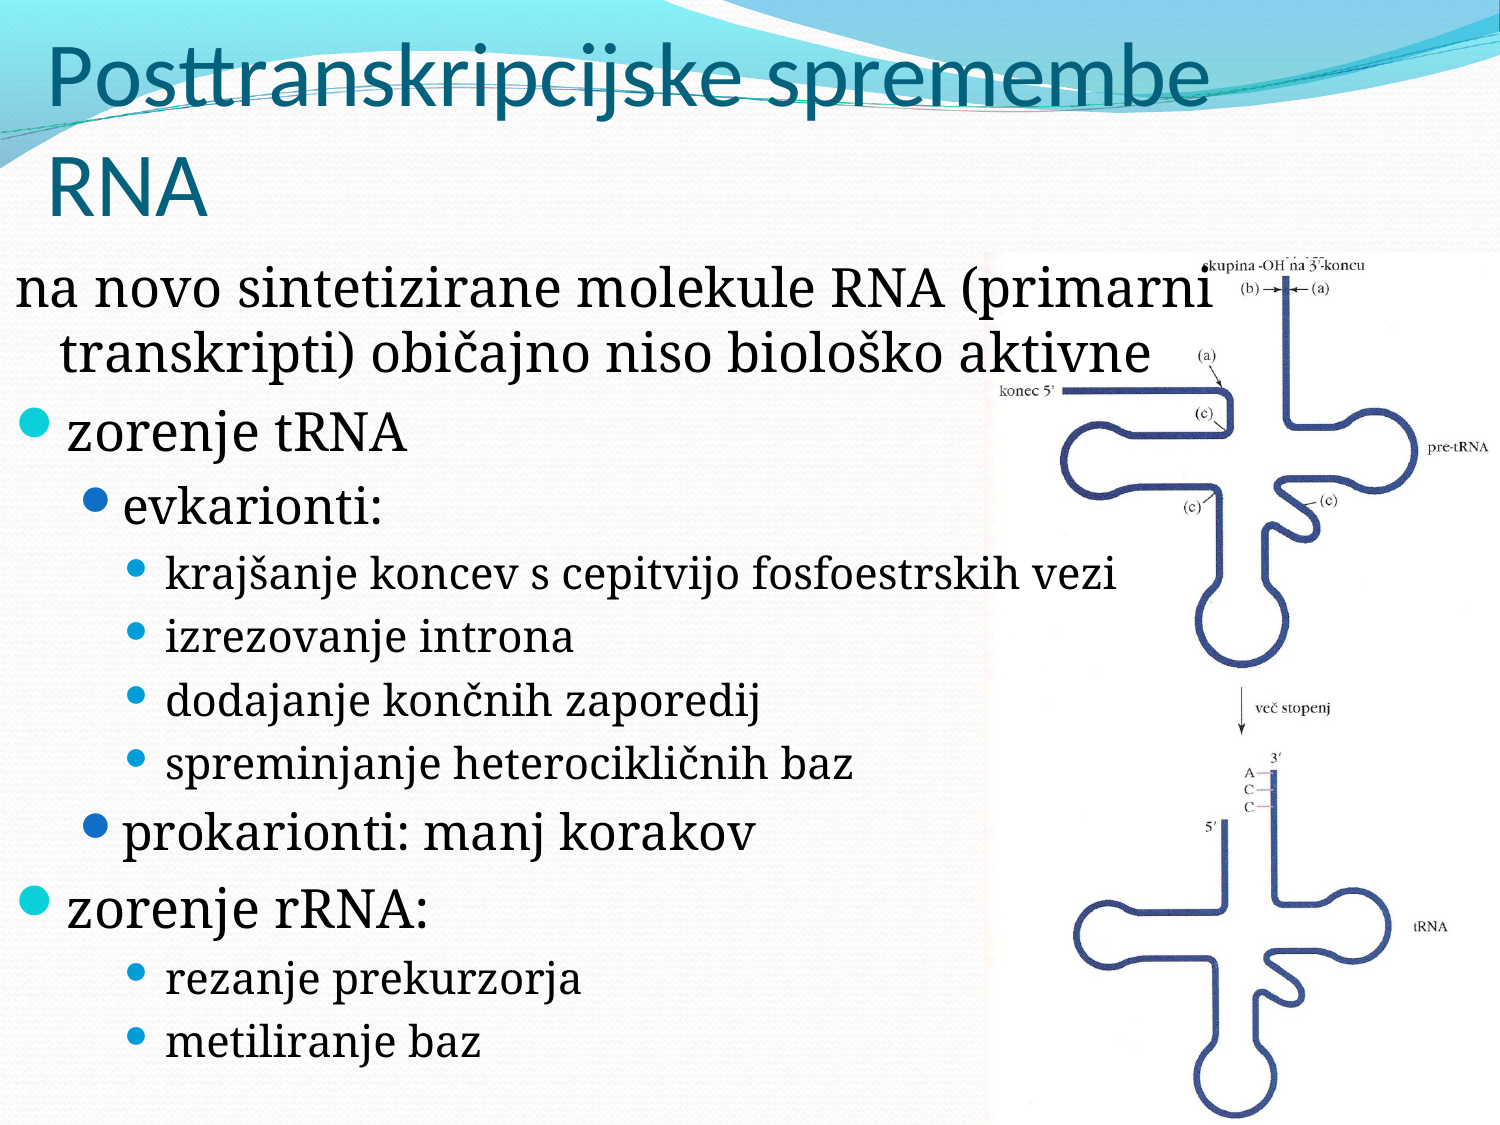

# Posttranskripcijske spremembe RNA
na novo sintetizirane molekule RNA (primarni transkripti) običajno niso biološko aktivne
zorenje tRNA
evkarionti:
krajšanje koncev s cepitvijo fosfoestrskih vezi
izrezovanje introna
dodajanje končnih zaporedij
spreminjanje heterocikličnih baz
prokarionti: manj korakov
zorenje rRNA:
rezanje prekurzorja
metiliranje baz